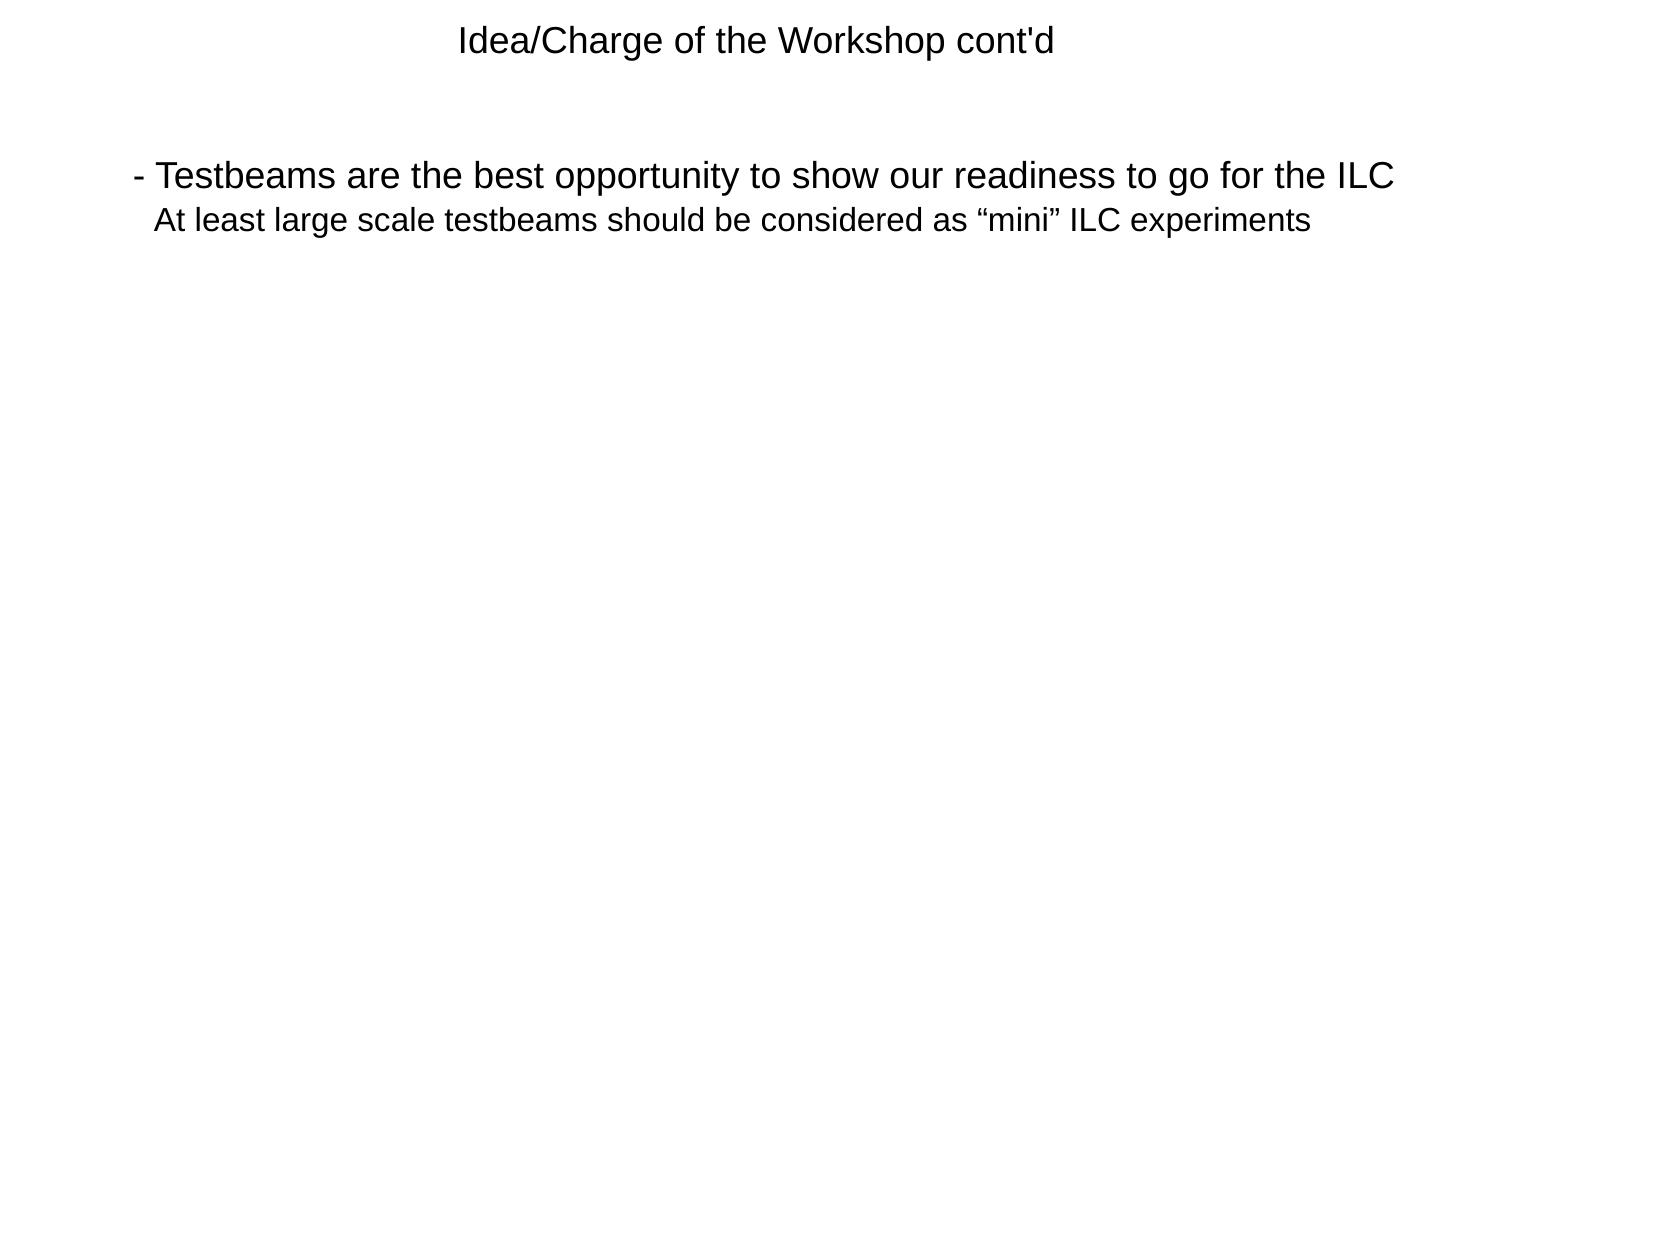

Idea/Charge of the Workshop cont'd
- Testbeams are the best opportunity to show our readiness to go for the ILC
 At least large scale testbeams should be considered as “mini” ILC experiments